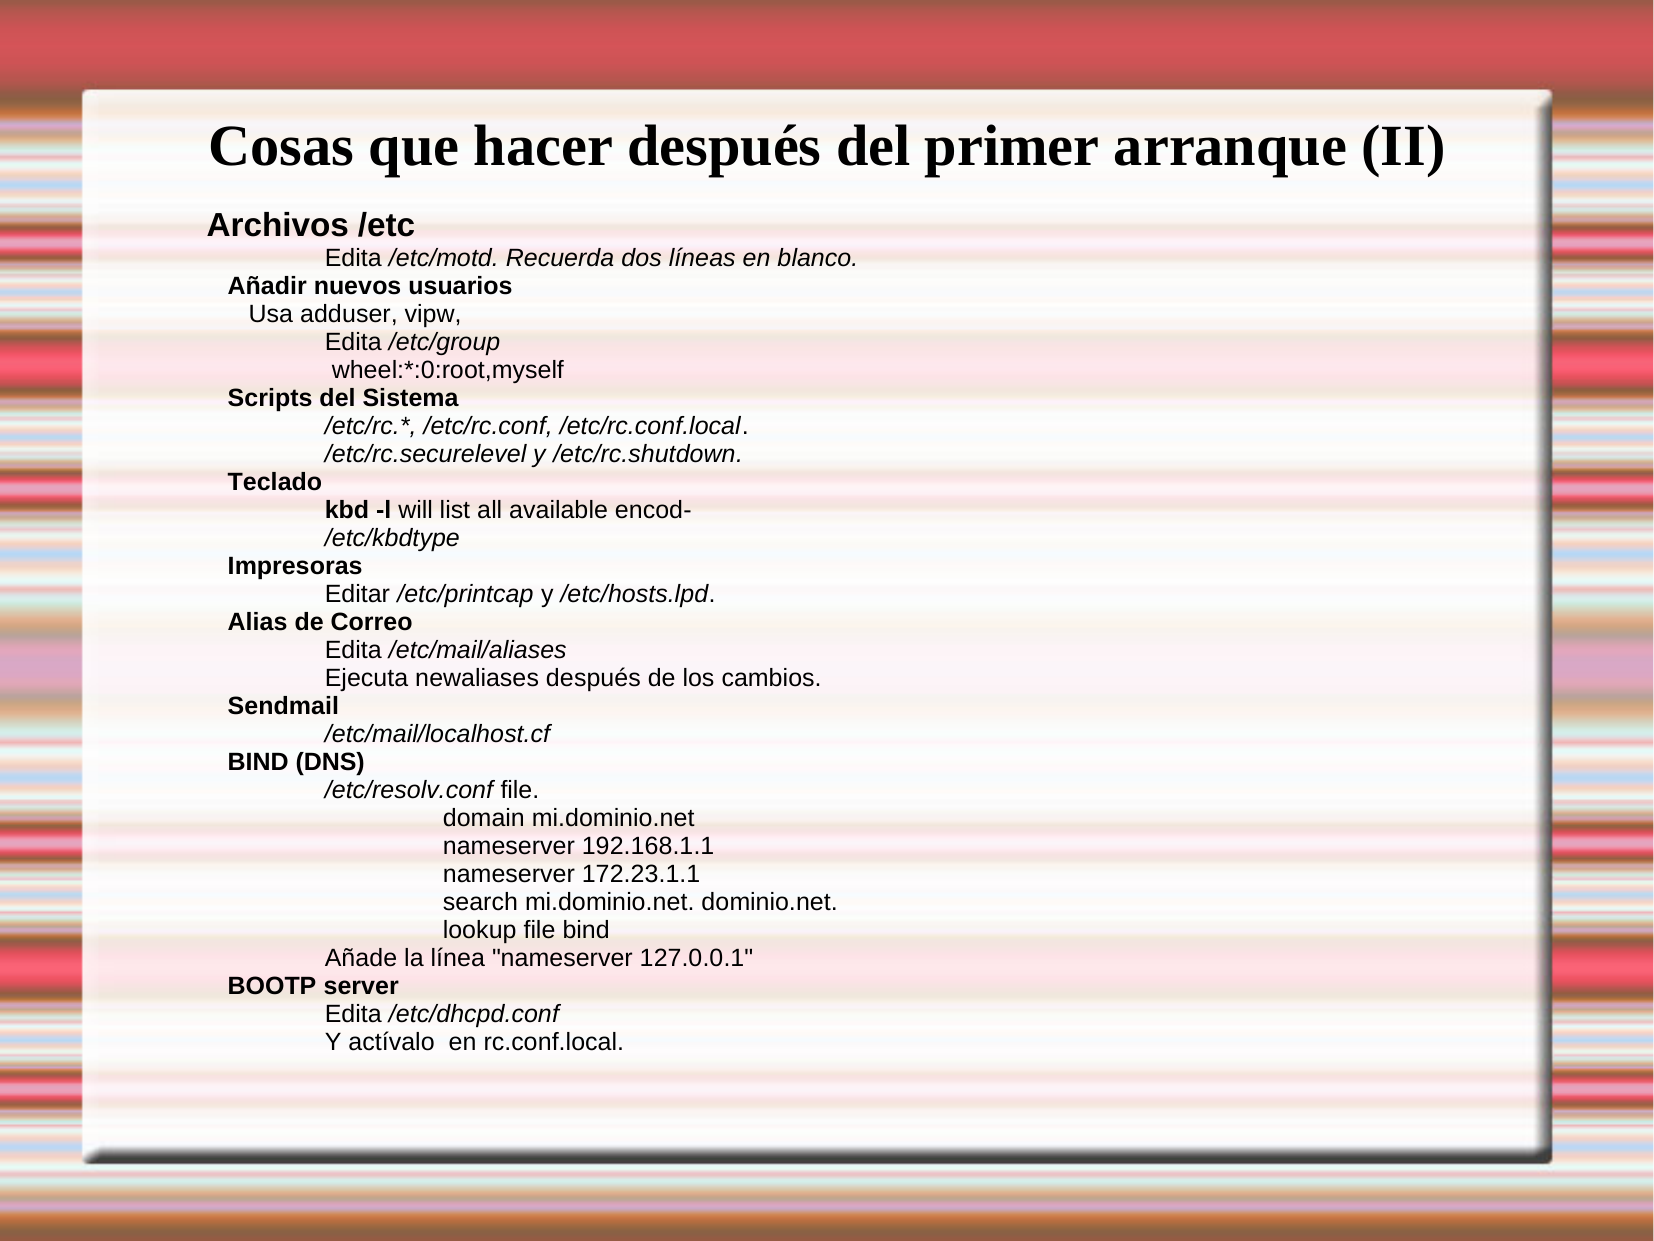

# Cosas que hacer después del primer arranque (II)
Archivos /etc
 	Edita /etc/motd. Recuerda dos líneas en blanco.
 Añadir nuevos usuarios
 Usa adduser, vipw,
	Edita /etc/group
 	 wheel:*:0:root,myself
 Scripts del Sistema
 	/etc/rc.*, /etc/rc.conf, /etc/rc.conf.local.
	/etc/rc.securelevel y /etc/rc.shutdown.
 Teclado
	kbd -l will list all available encod-
	/etc/kbdtype
 Impresoras
 	Editar /etc/printcap y /etc/hosts.lpd.
 Alias de Correo
 	Edita /etc/mail/aliases
 	Ejecuta newaliases después de los cambios.
 Sendmail
 	/etc/mail/localhost.cf
 BIND (DNS)
 	/etc/resolv.conf file.
 		domain mi.dominio.net
 		nameserver 192.168.1.1
 		nameserver 172.23.1.1
 		search mi.dominio.net. dominio.net.
 		lookup file bind
	Añade la línea "nameserver 127.0.0.1"
 BOOTP server
 	Edita /etc/dhcpd.conf
	Y actívalo en rc.conf.local.